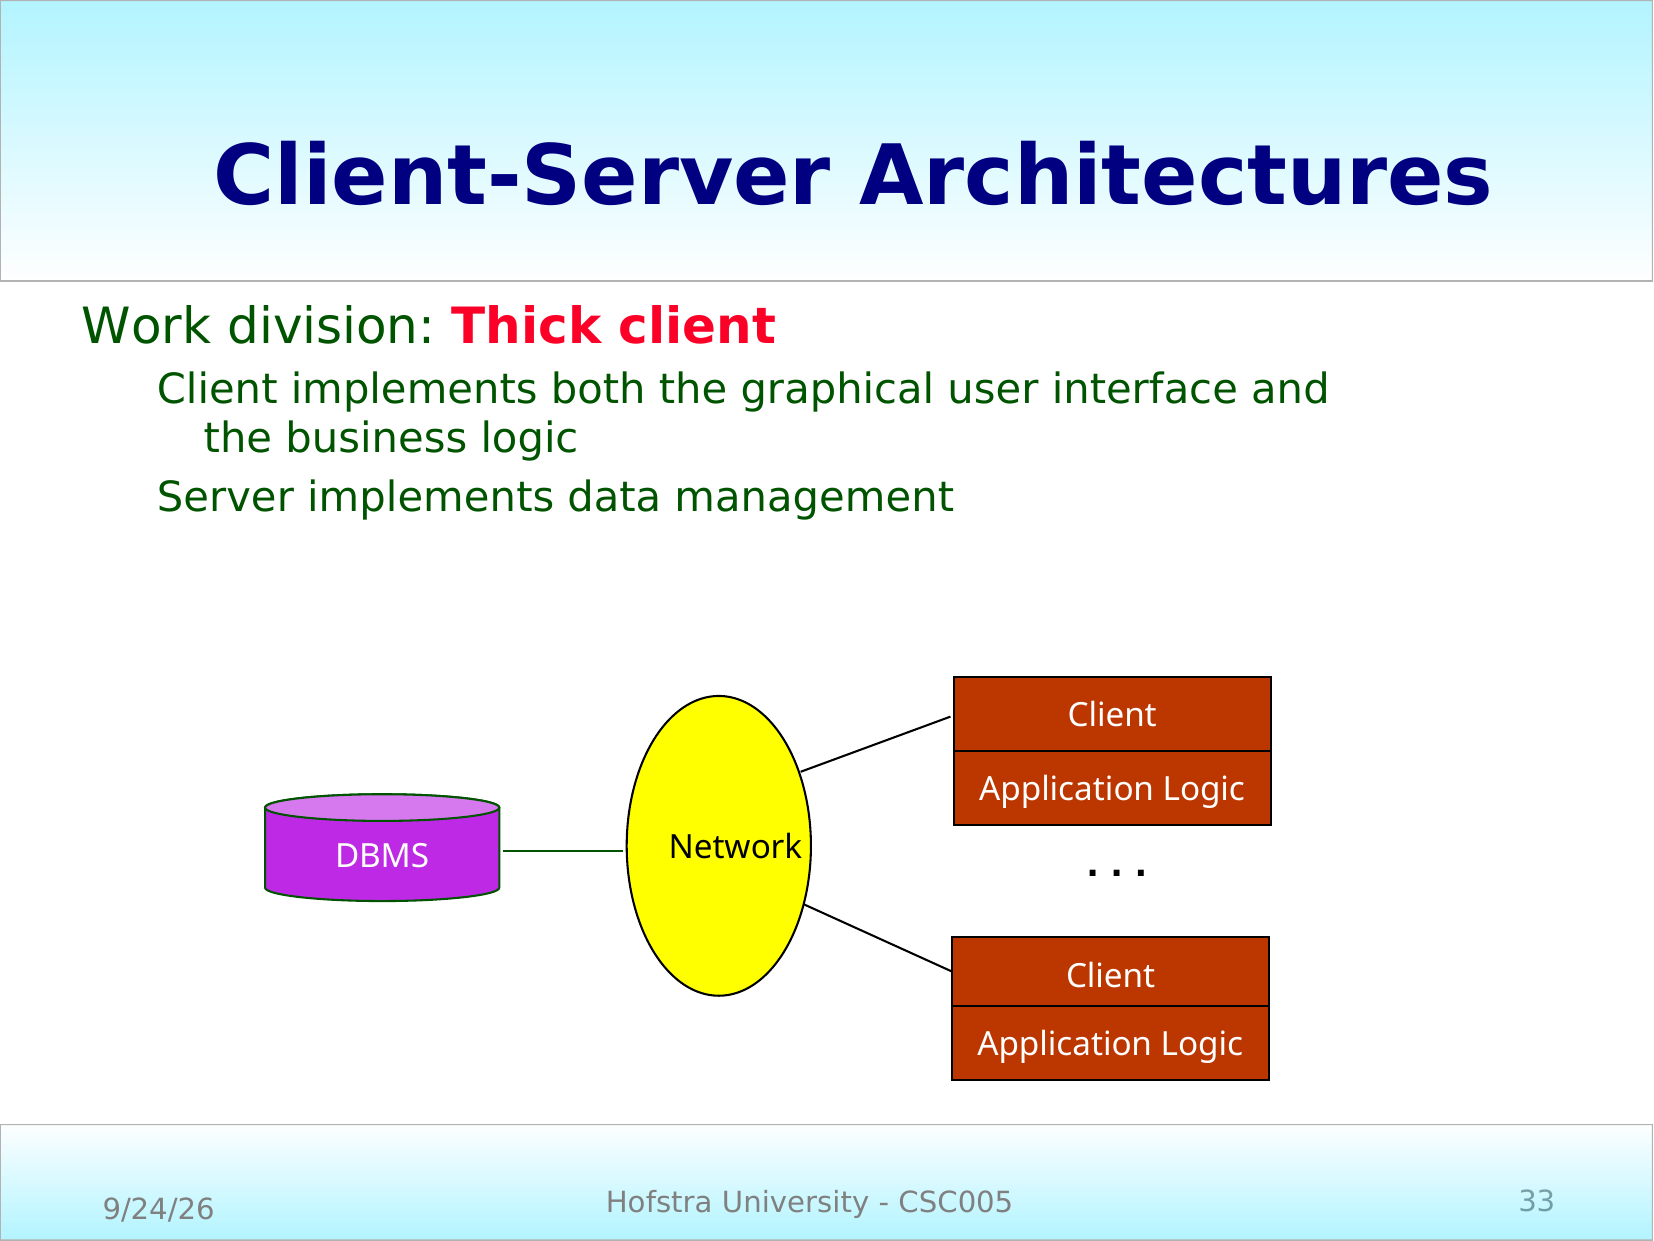

# Client-Server Architectures
Work division: Thick client
Client implements both the graphical user interface and the business logic
Server implements data management
Client
Network
Application Logic
DBMS
Client
Application Logic
. . .
33
Hofstra University - CSC005